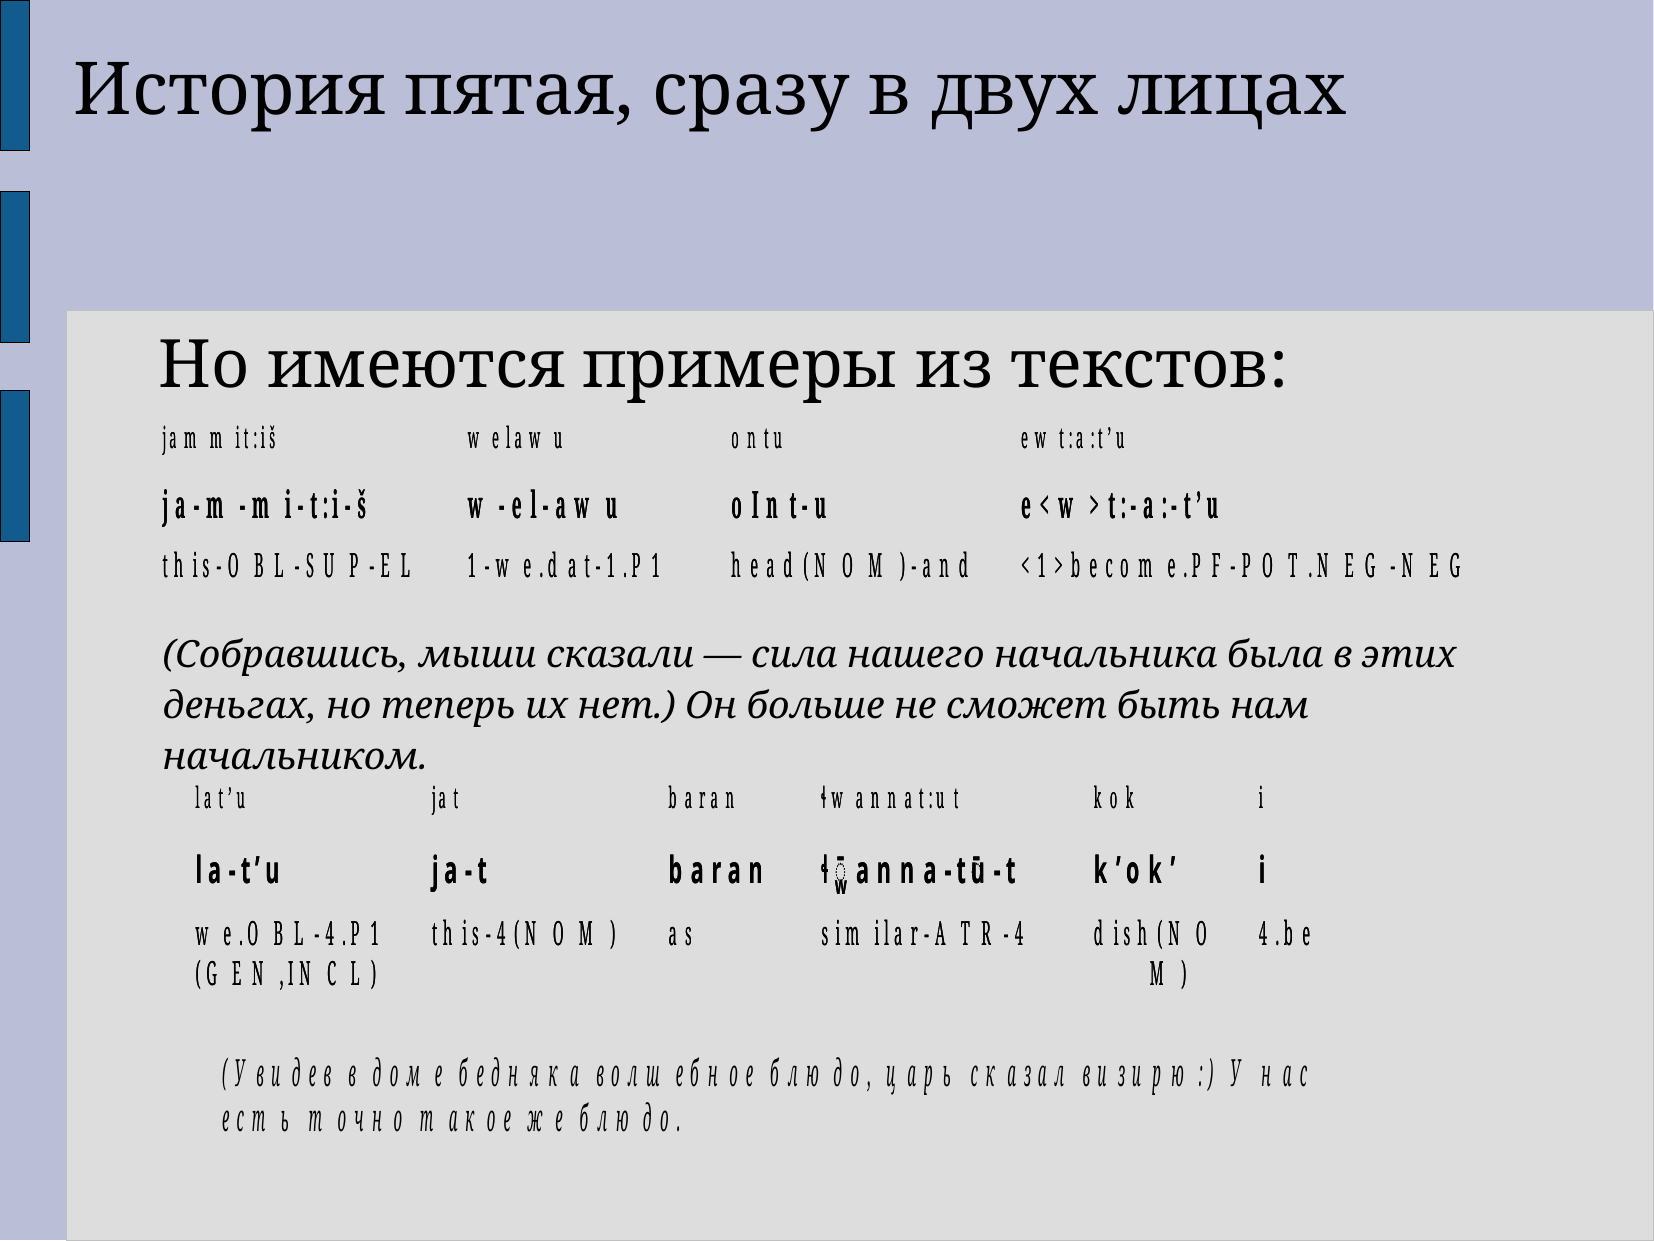

История пятая, сразу в двух лицах
Но имеются примеры из текстов:
(Собравшись, мыши сказали — сила нашего начальника была в этих деньгах, но теперь их нет.) Он больше не сможет быть нам начальником.